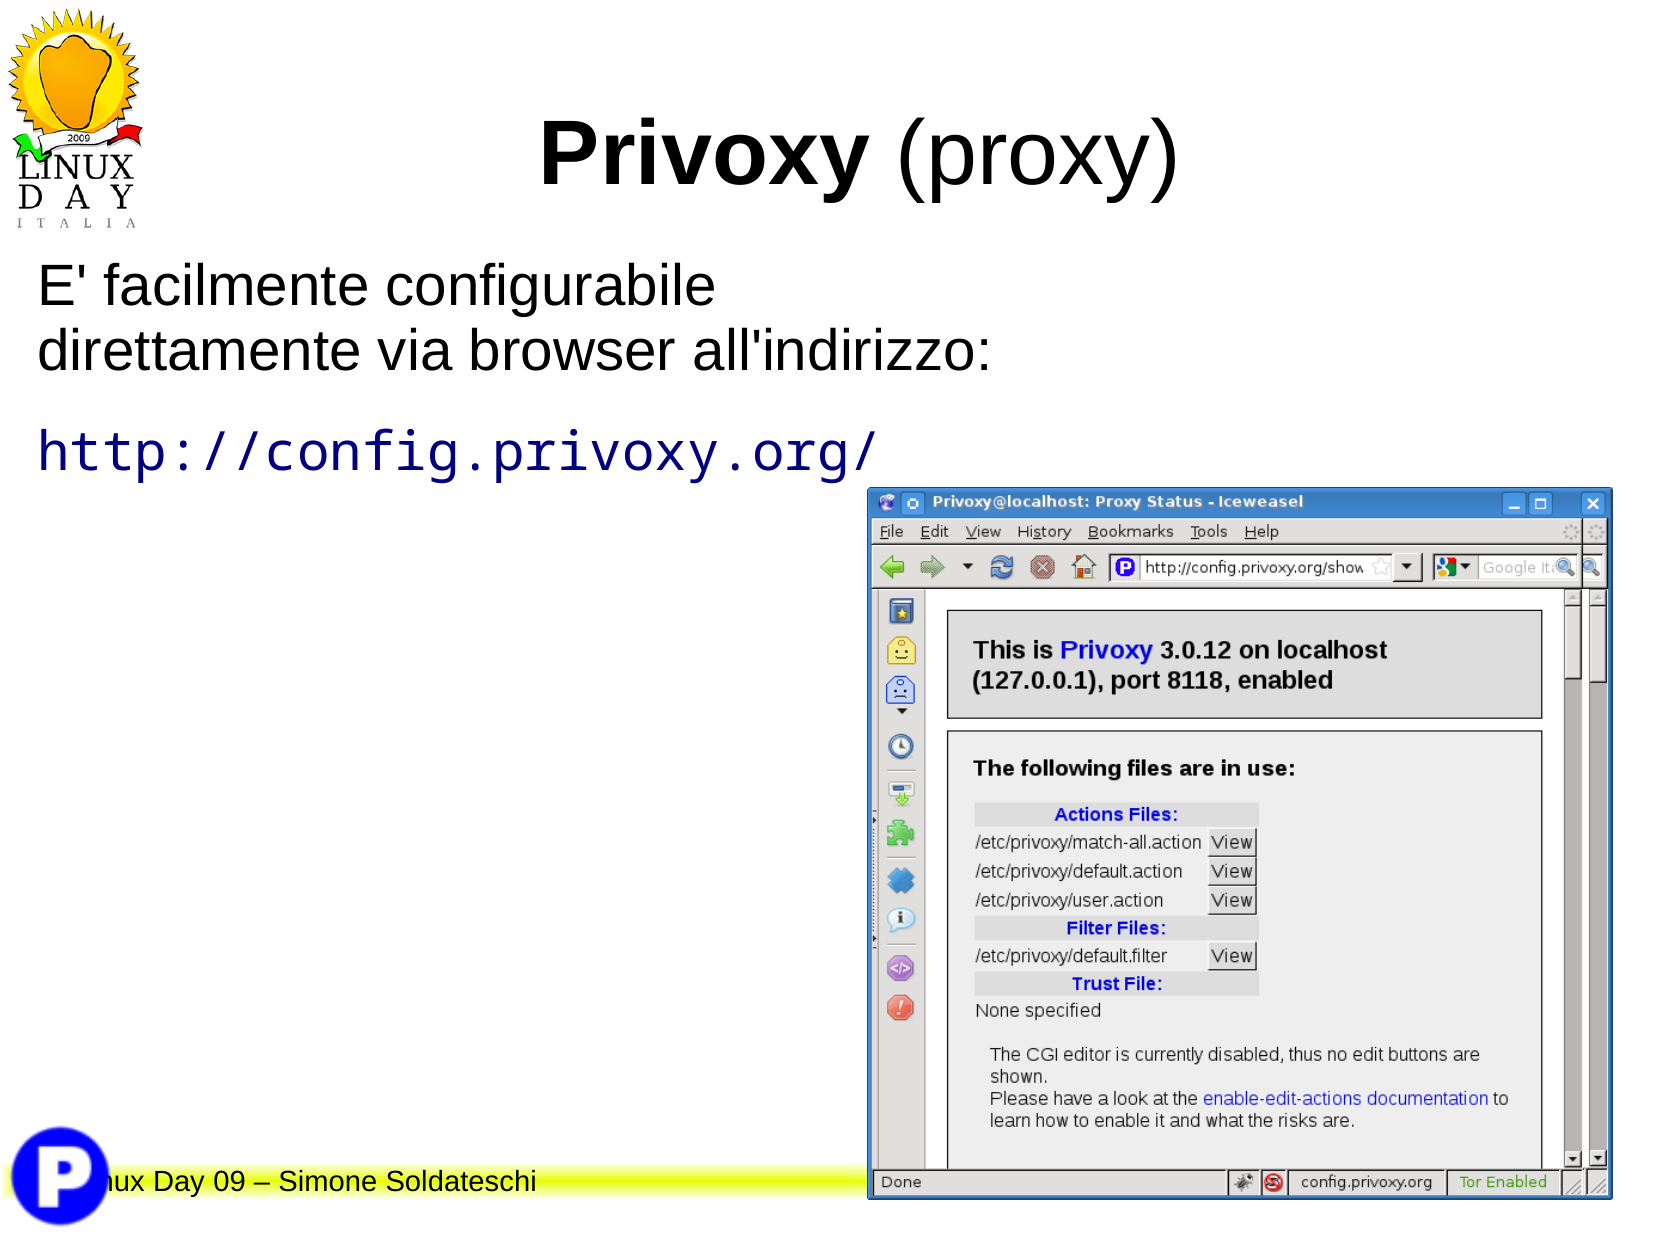

# Privoxy (proxy)
E' facilmente configurabile direttamente via browser all'indirizzo:
http://config.privoxy.org/